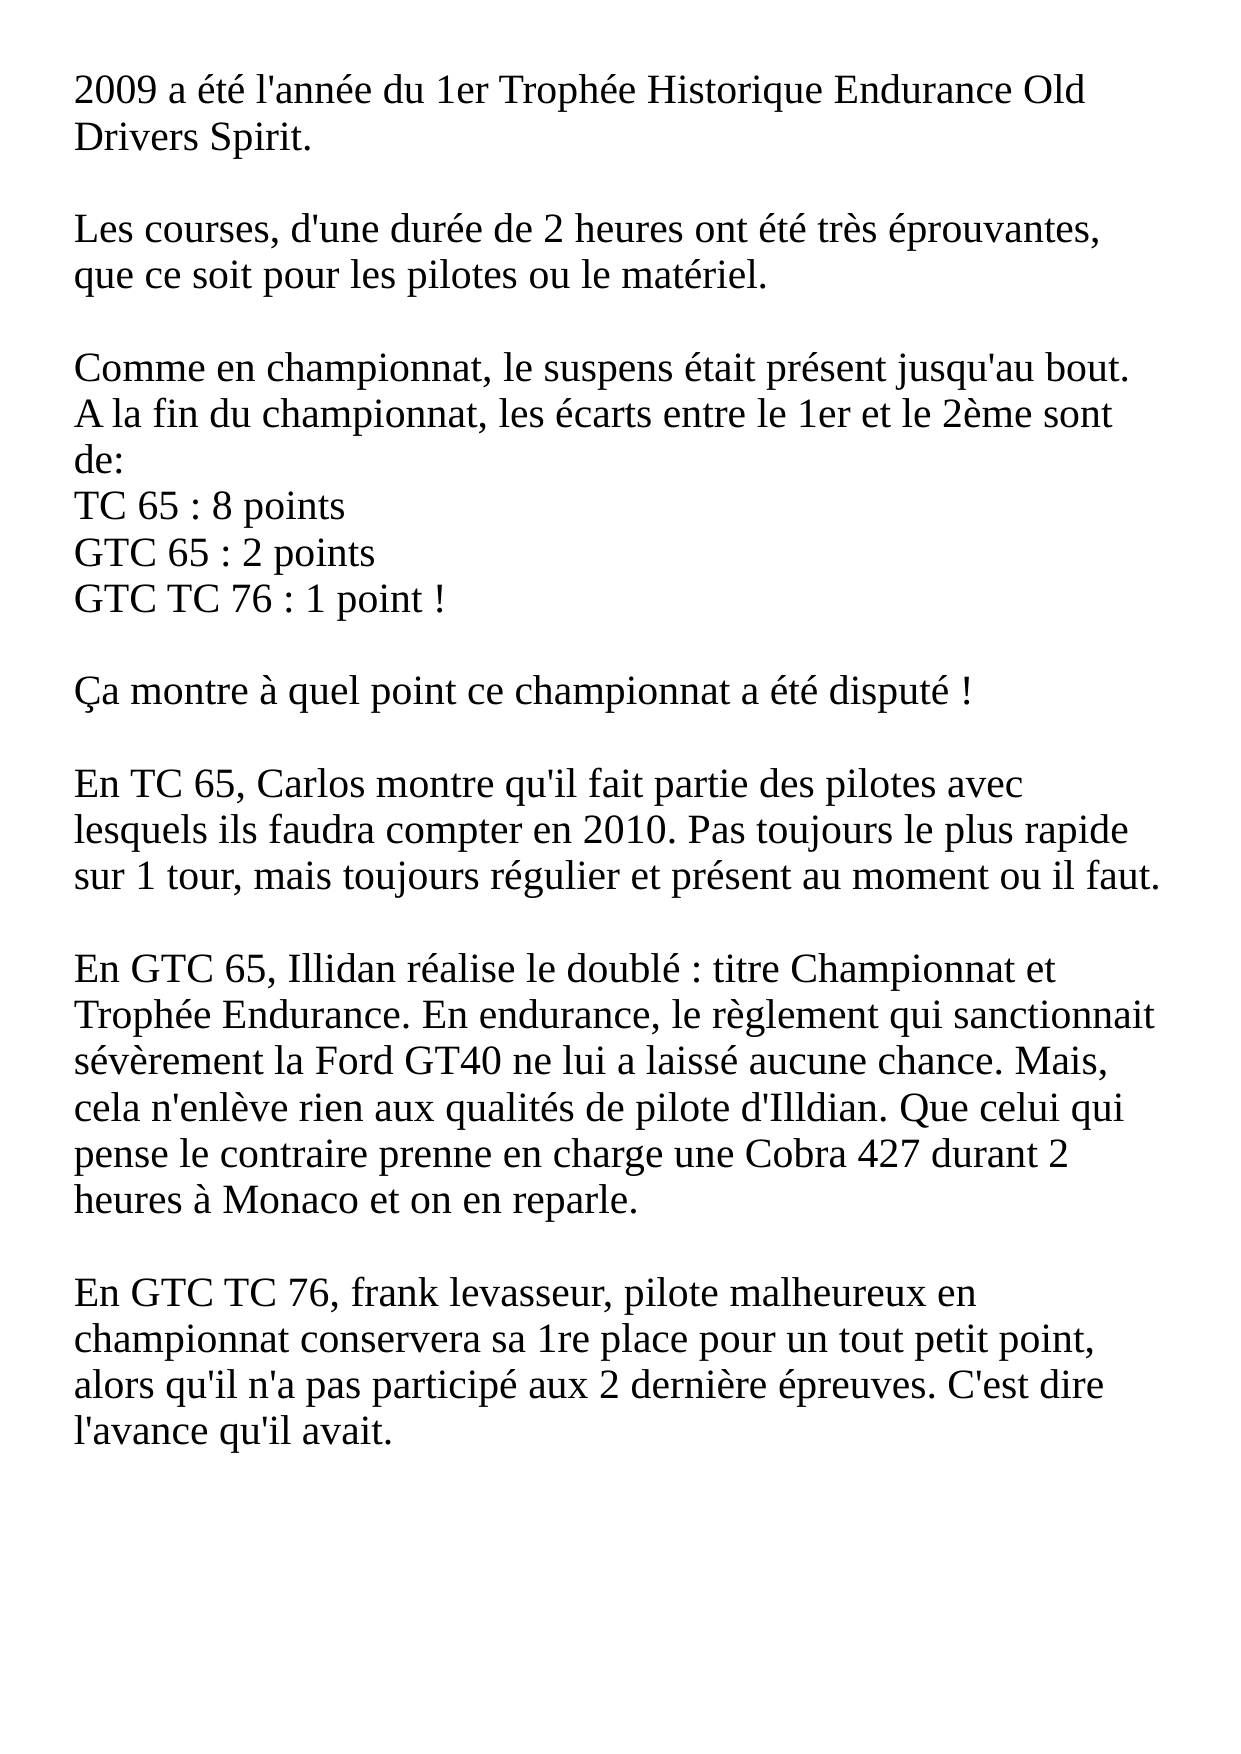

2009 a été l'année du 1er Trophée Historique Endurance Old Drivers Spirit.
Les courses, d'une durée de 2 heures ont été très éprouvantes, que ce soit pour les pilotes ou le matériel.
Comme en championnat, le suspens était présent jusqu'au bout.
A la fin du championnat, les écarts entre le 1er et le 2ème sont de:
TC 65 : 8 points
GTC 65 : 2 points
GTC TC 76 : 1 point !
Ça montre à quel point ce championnat a été disputé !
En TC 65, Carlos montre qu'il fait partie des pilotes avec lesquels ils faudra compter en 2010. Pas toujours le plus rapide sur 1 tour, mais toujours régulier et présent au moment ou il faut.
En GTC 65, Illidan réalise le doublé : titre Championnat et Trophée Endurance. En endurance, le règlement qui sanctionnait sévèrement la Ford GT40 ne lui a laissé aucune chance. Mais, cela n'enlève rien aux qualités de pilote d'Illdian. Que celui qui pense le contraire prenne en charge une Cobra 427 durant 2 heures à Monaco et on en reparle.
En GTC TC 76, frank levasseur, pilote malheureux en championnat conservera sa 1re place pour un tout petit point, alors qu'il n'a pas participé aux 2 dernière épreuves. C'est dire l'avance qu'il avait.